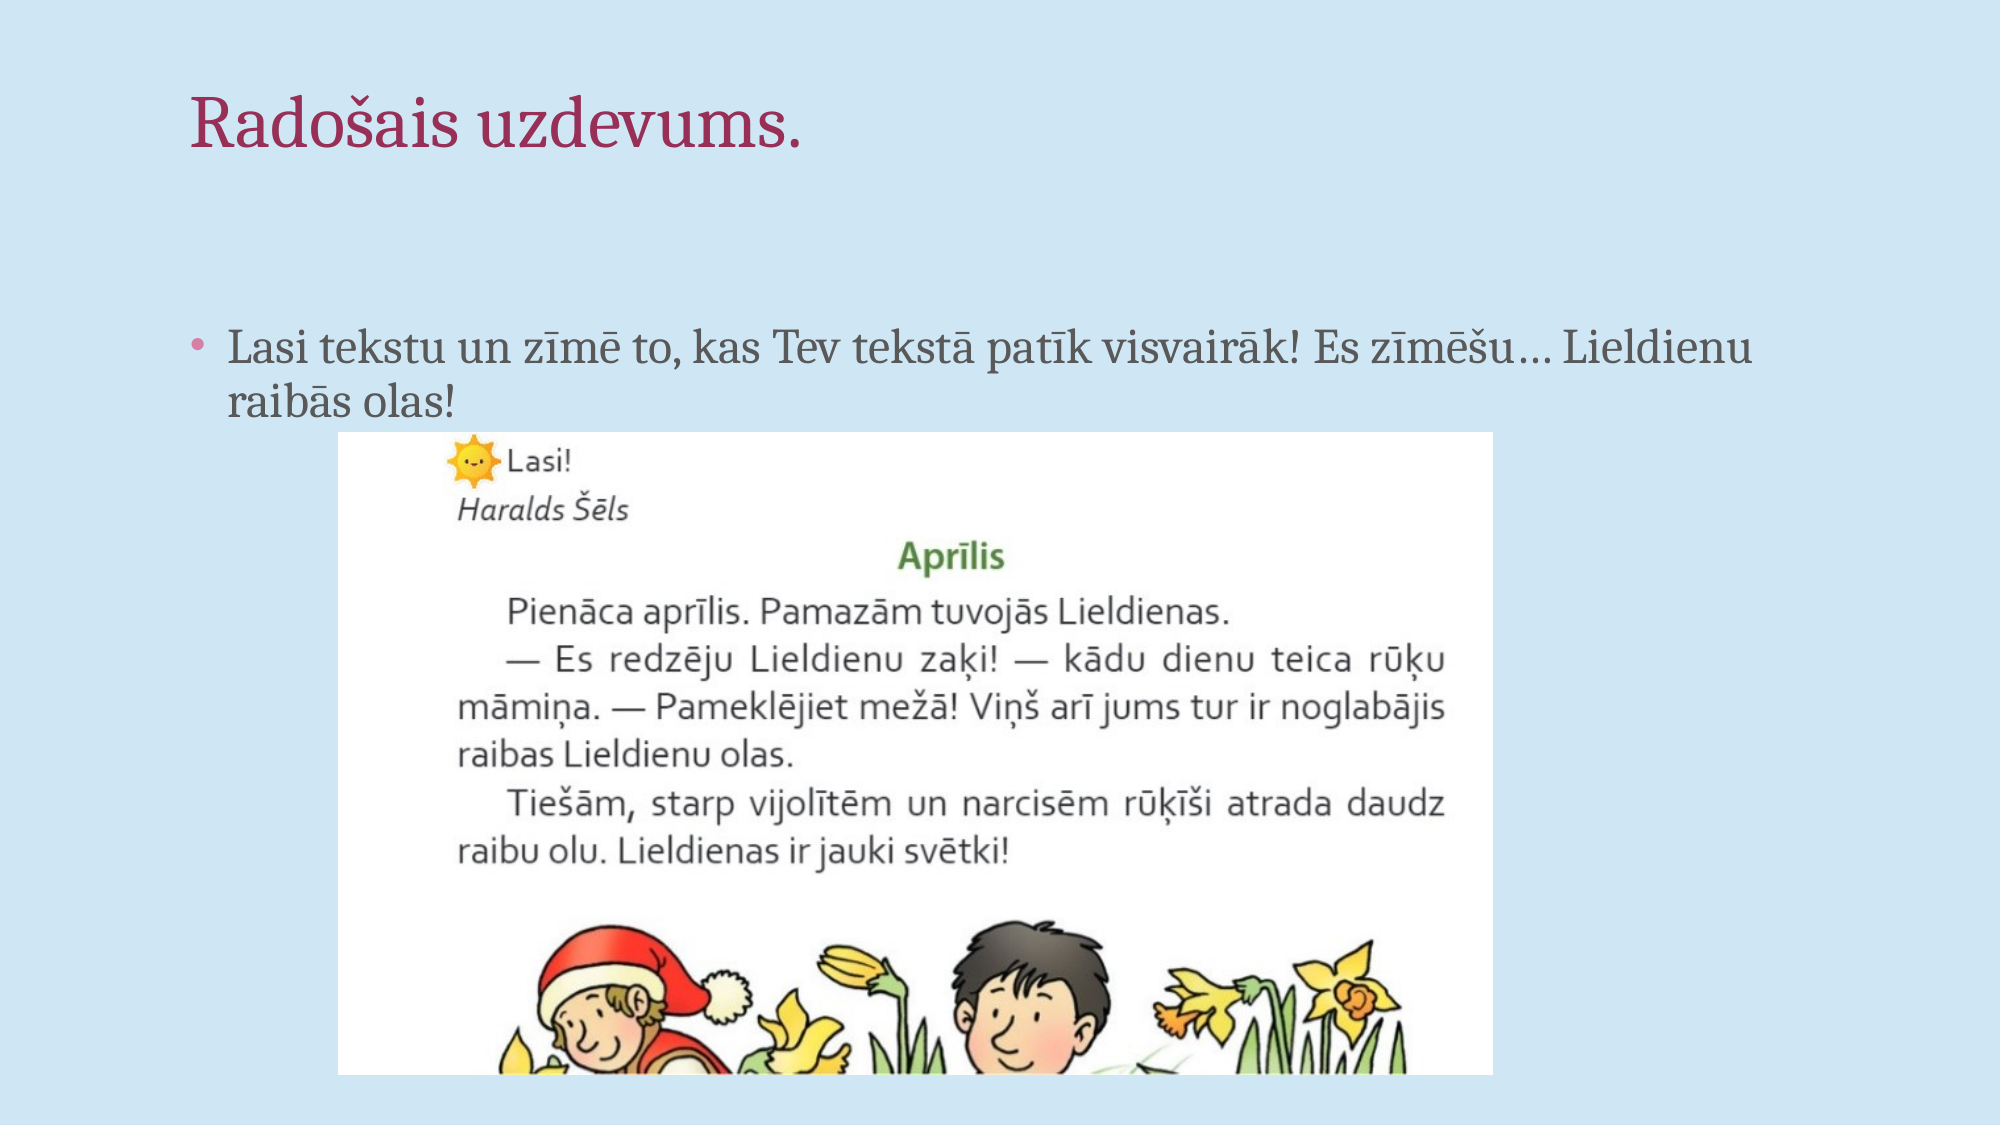

# Radošais uzdevums.
Lasi tekstu un zīmē to, kas Tev tekstā patīk visvairāk! Es zīmēšu… Lieldienu raibās olas!